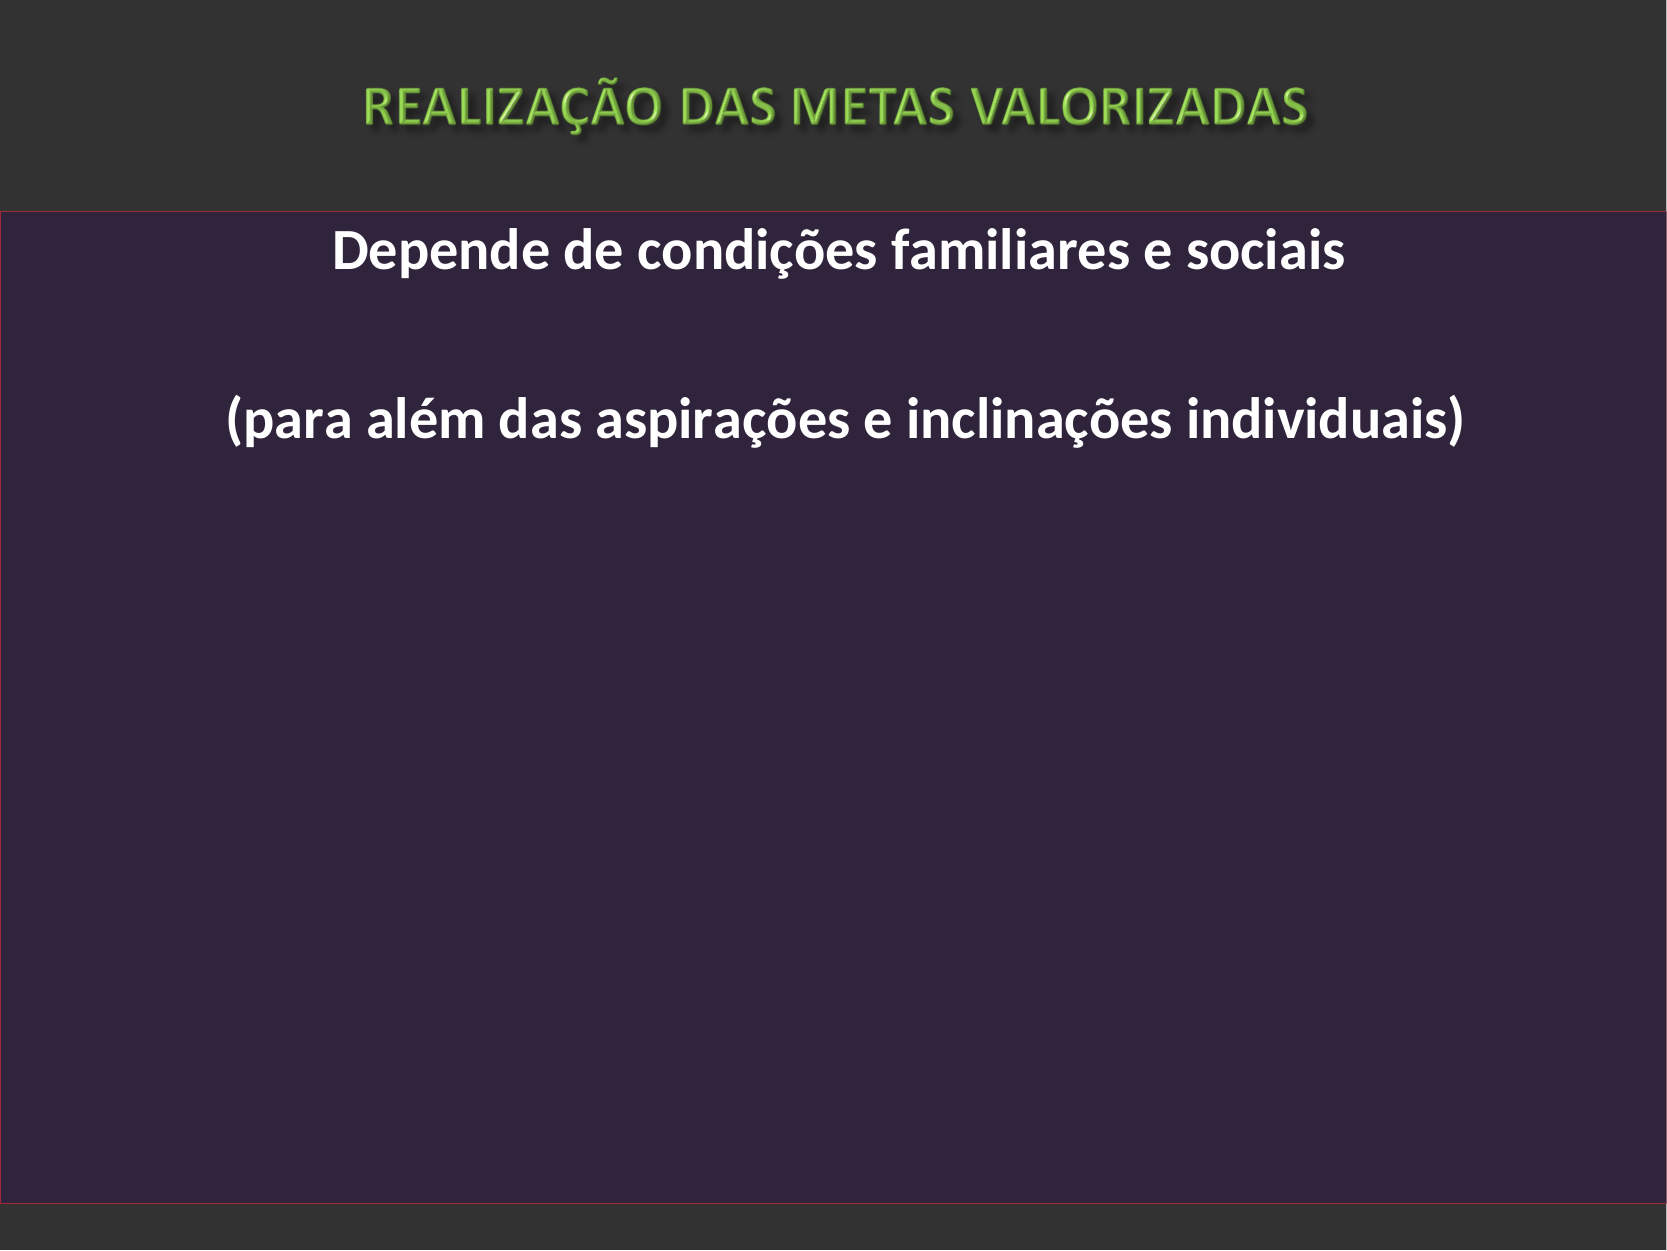

# Depende de condições familiares e sociais
(para além das aspirações e inclinações individuais)